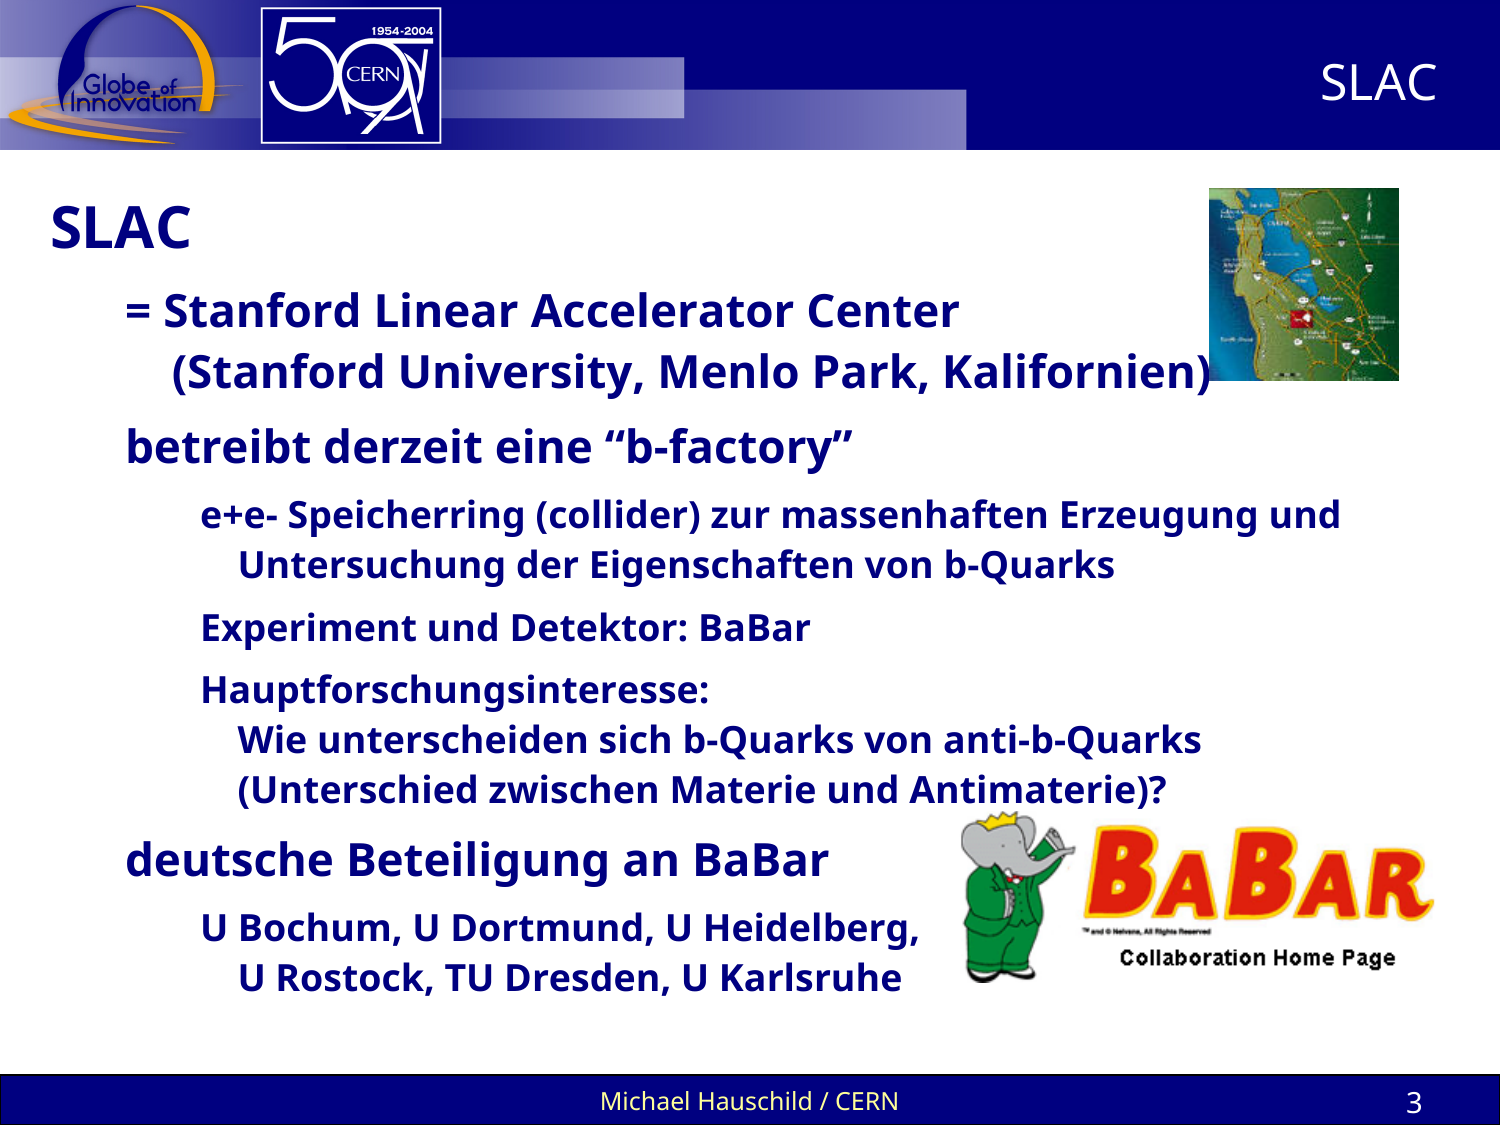

# SLAC
SLAC
= Stanford Linear Accelerator Center			(Stanford University, Menlo Park, Kalifornien)
betreibt derzeit eine “b-factory”
e+e- Speicherring (collider) zur massenhaften Erzeugung und Untersuchung der Eigenschaften von b-Quarks
Experiment und Detektor: BaBar
Hauptforschungsinteresse:					Wie unterscheiden sich b-Quarks von anti-b-Quarks	(Unterschied zwischen Materie und Antimaterie)?
deutsche Beteiligung an BaBar
U Bochum, U Dortmund, U Heidelberg,	 			 U Rostock, TU Dresden, U Karlsruhe